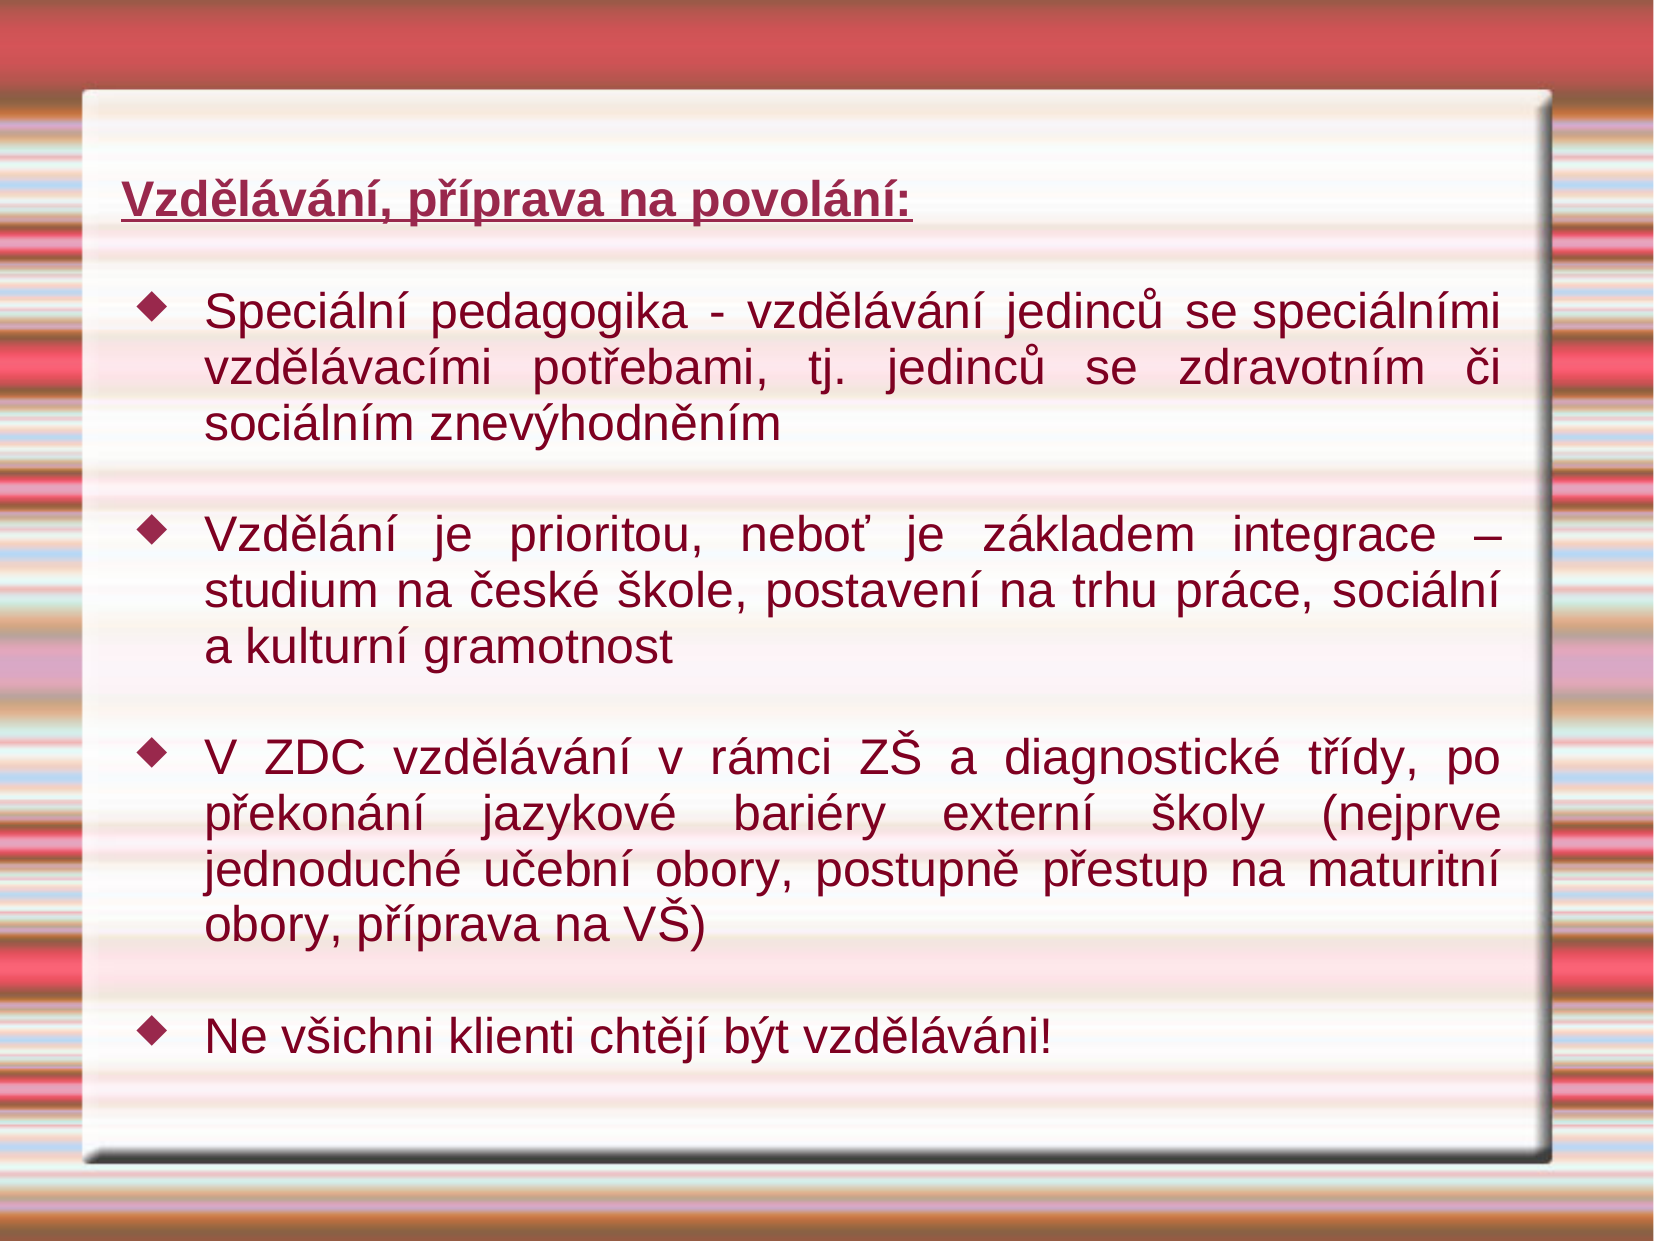

# Vzdělávání, příprava na povolání:
Speciální pedagogika - vzdělávání jedinců se speciálními vzdělávacími potřebami, tj. jedinců se zdravotním či sociálním znevýhodněním
Vzdělání je prioritou, neboť je základem integrace – studium na české škole, postavení na trhu práce, sociální a kulturní gramotnost
V ZDC vzdělávání v rámci ZŠ a diagnostické třídy, po překonání jazykové bariéry externí školy (nejprve jednoduché učební obory, postupně přestup na maturitní obory, příprava na VŠ)
Ne všichni klienti chtějí být vzděláváni!